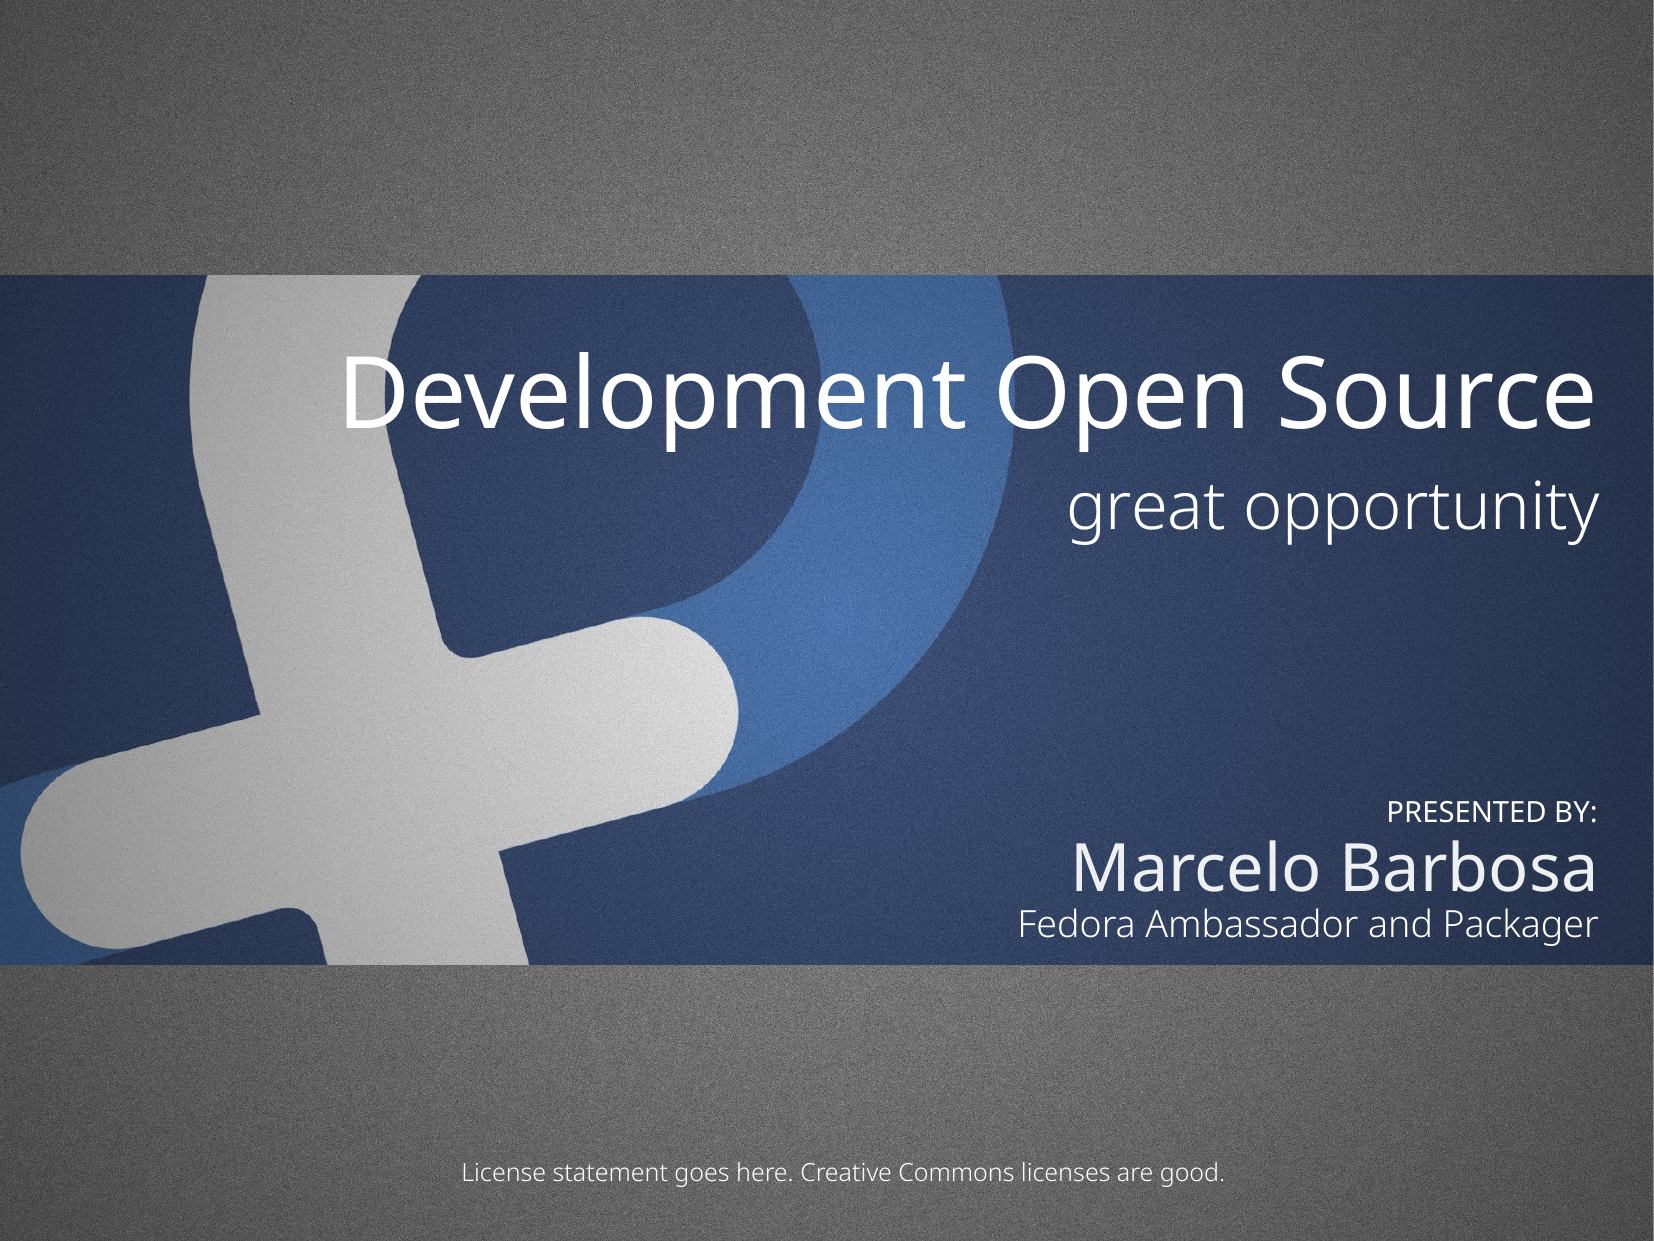

# Development Open Source
great opportunity
PRESENTED BY:
Marcelo Barbosa
Fedora Ambassador and Packager
License statement goes here. Creative Commons licenses are good.